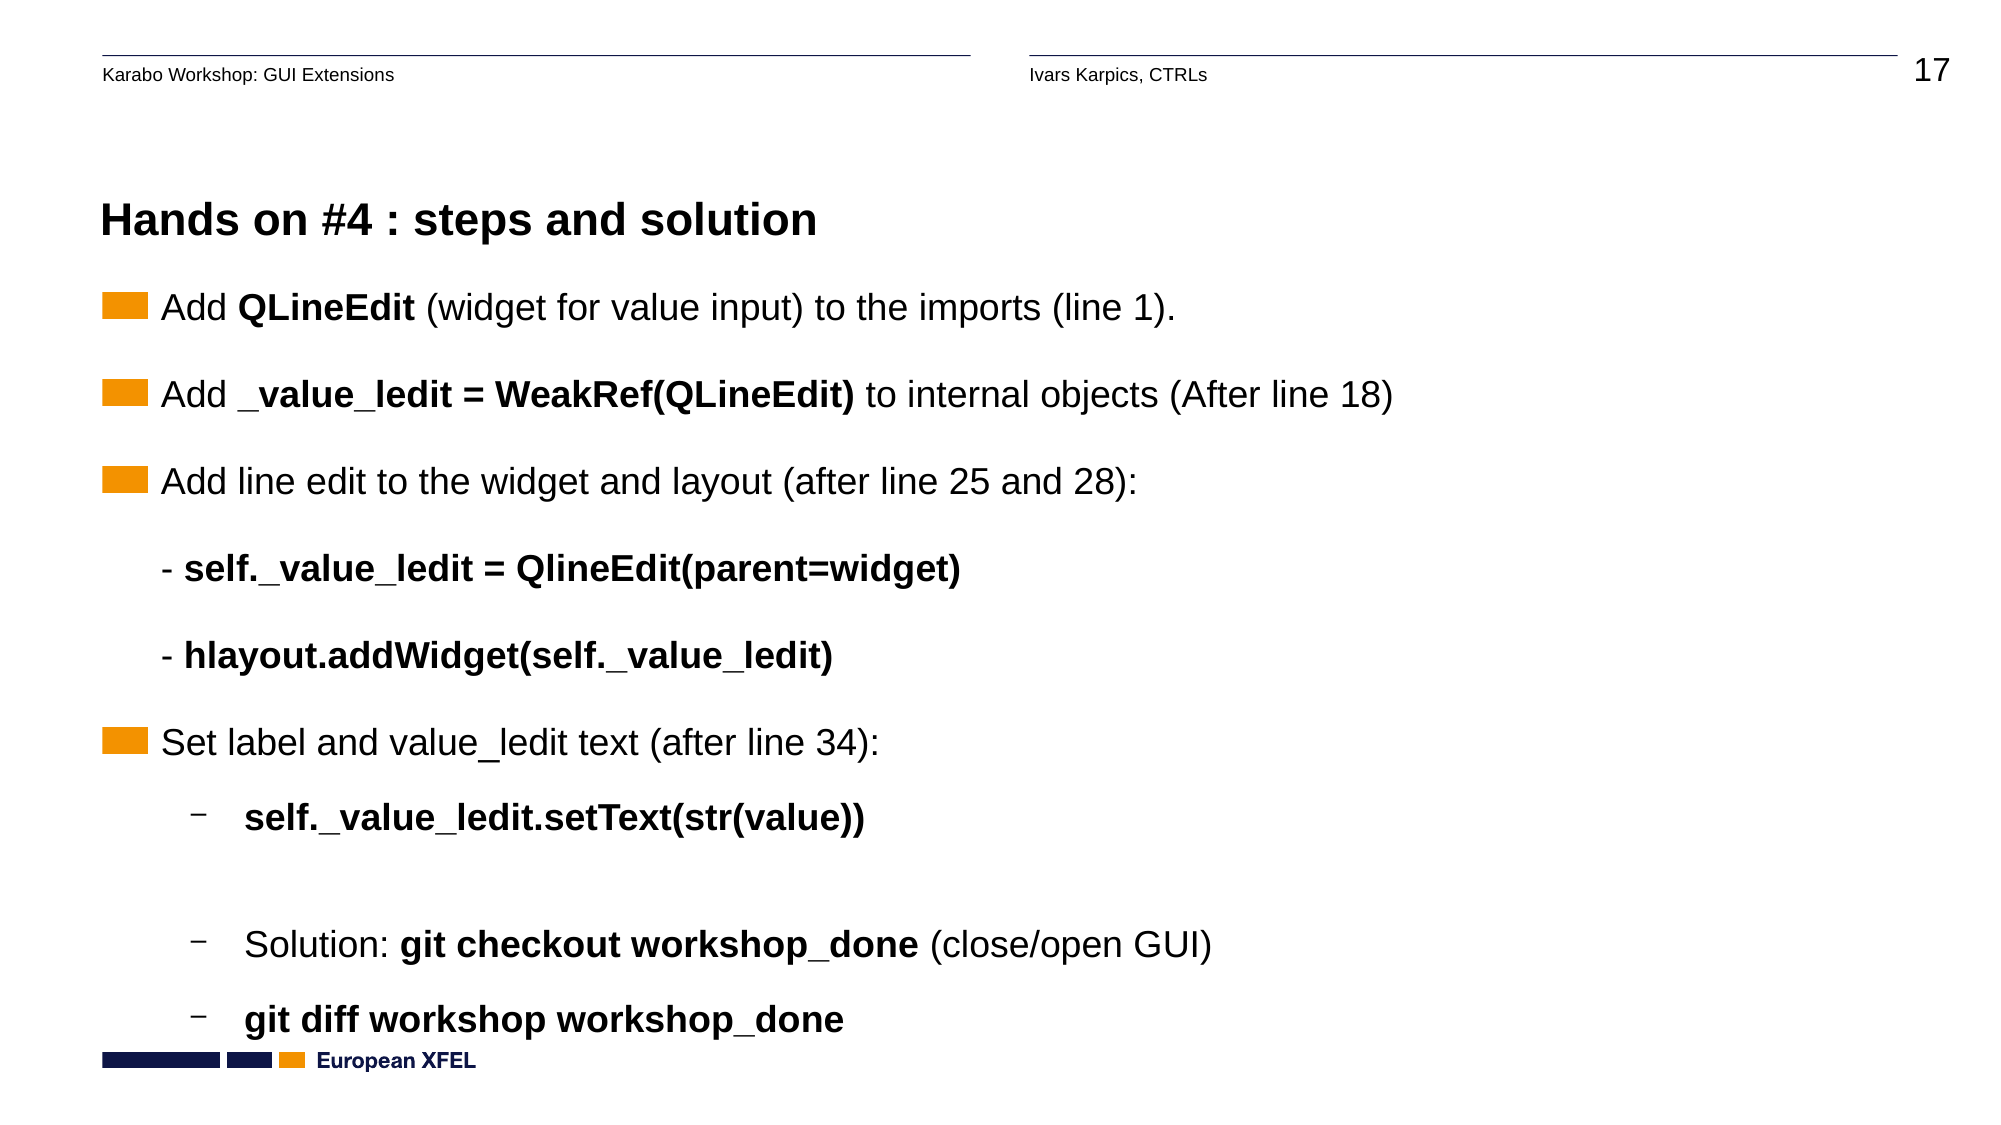

Hands on #4 : steps and solution
# Add QLineEdit (widget for value input) to the imports (line 1).
Add _value_ledit = WeakRef(QLineEdit) to internal objects (After line 18)
Add line edit to the widget and layout (after line 25 and 28):
- self._value_ledit = QlineEdit(parent=widget)
- hlayout.addWidget(self._value_ledit)
Set label and value_ledit text (after line 34):
self._value_ledit.setText(str(value))
Solution: git checkout workshop_done (close/open GUI)
git diff workshop workshop_done